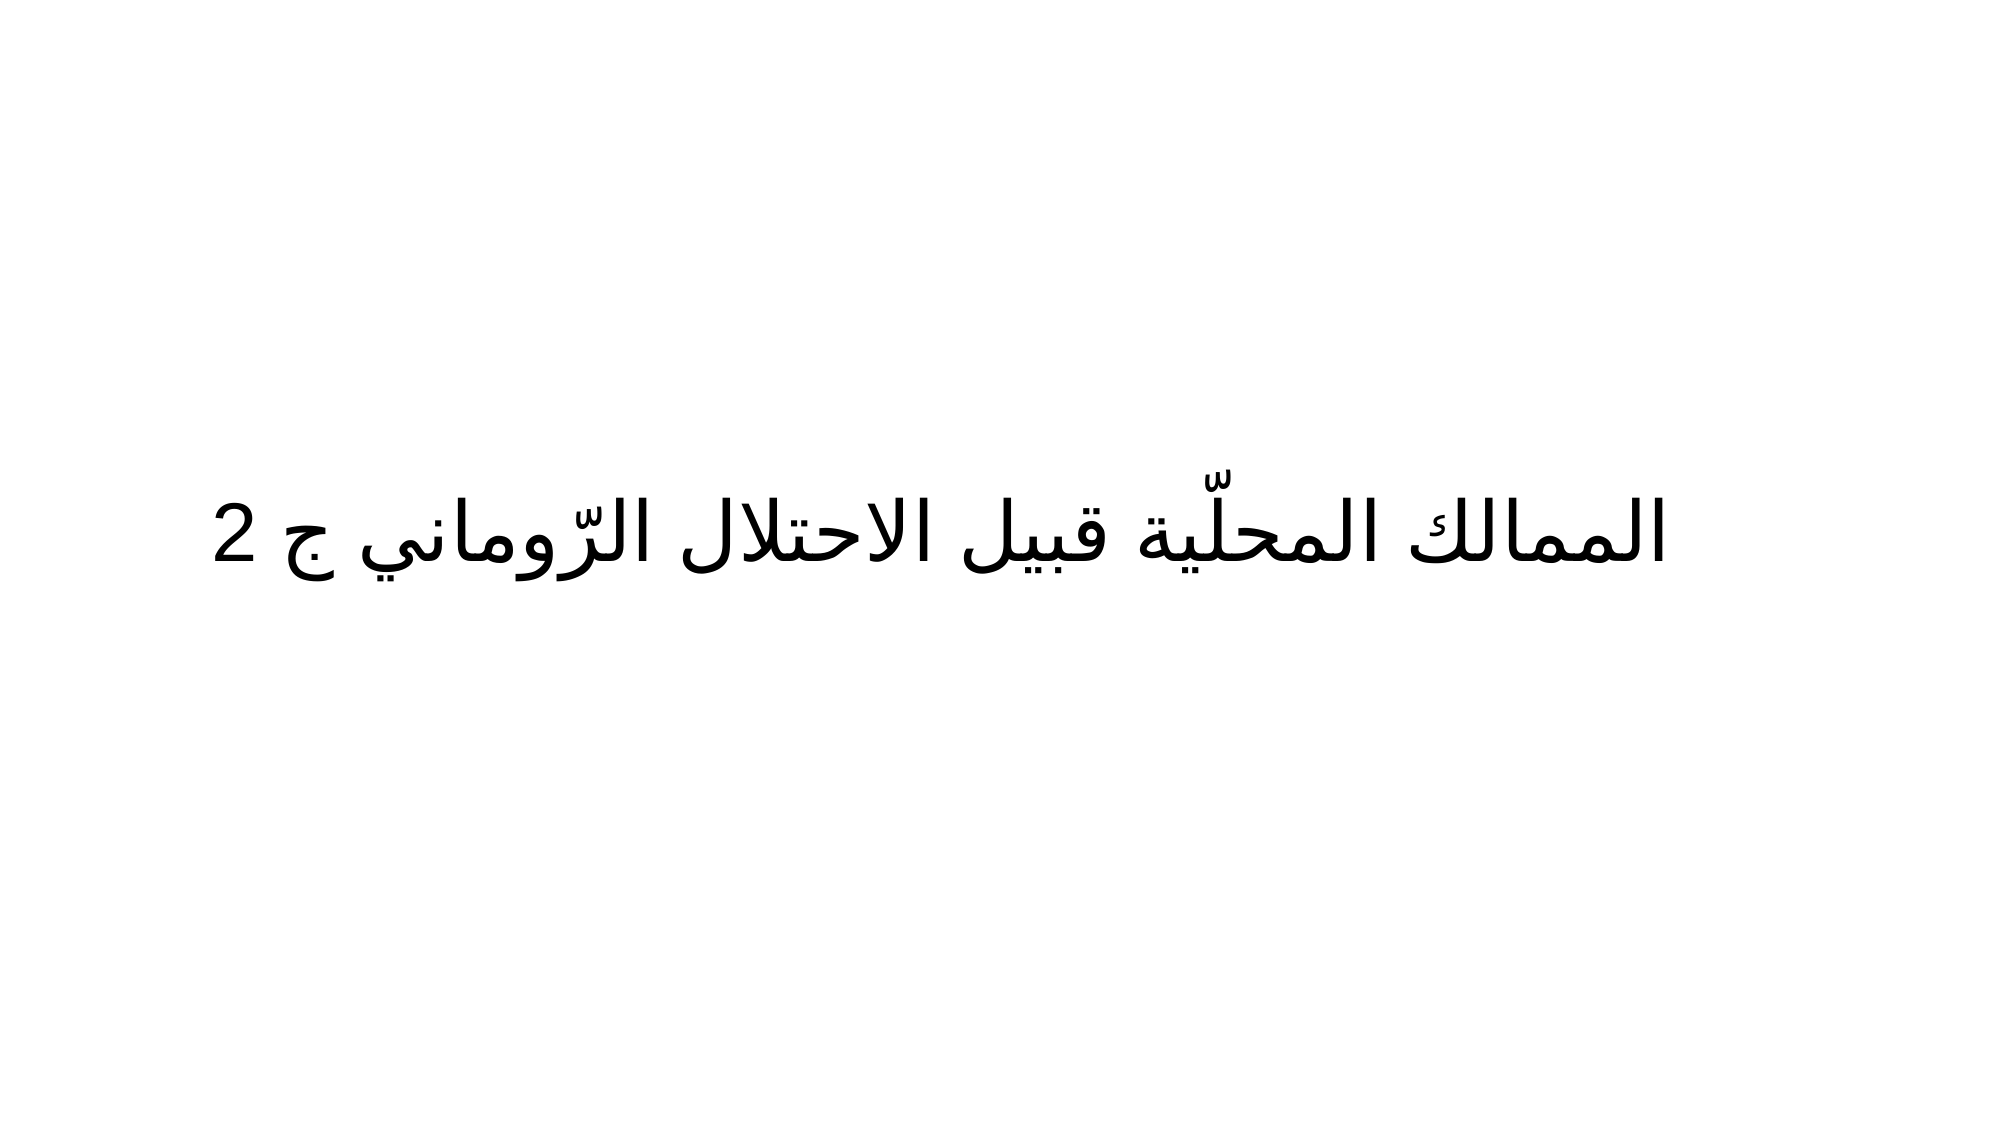

الممالك المحلّية قبيل الاحتلال الرّوماني ج 2